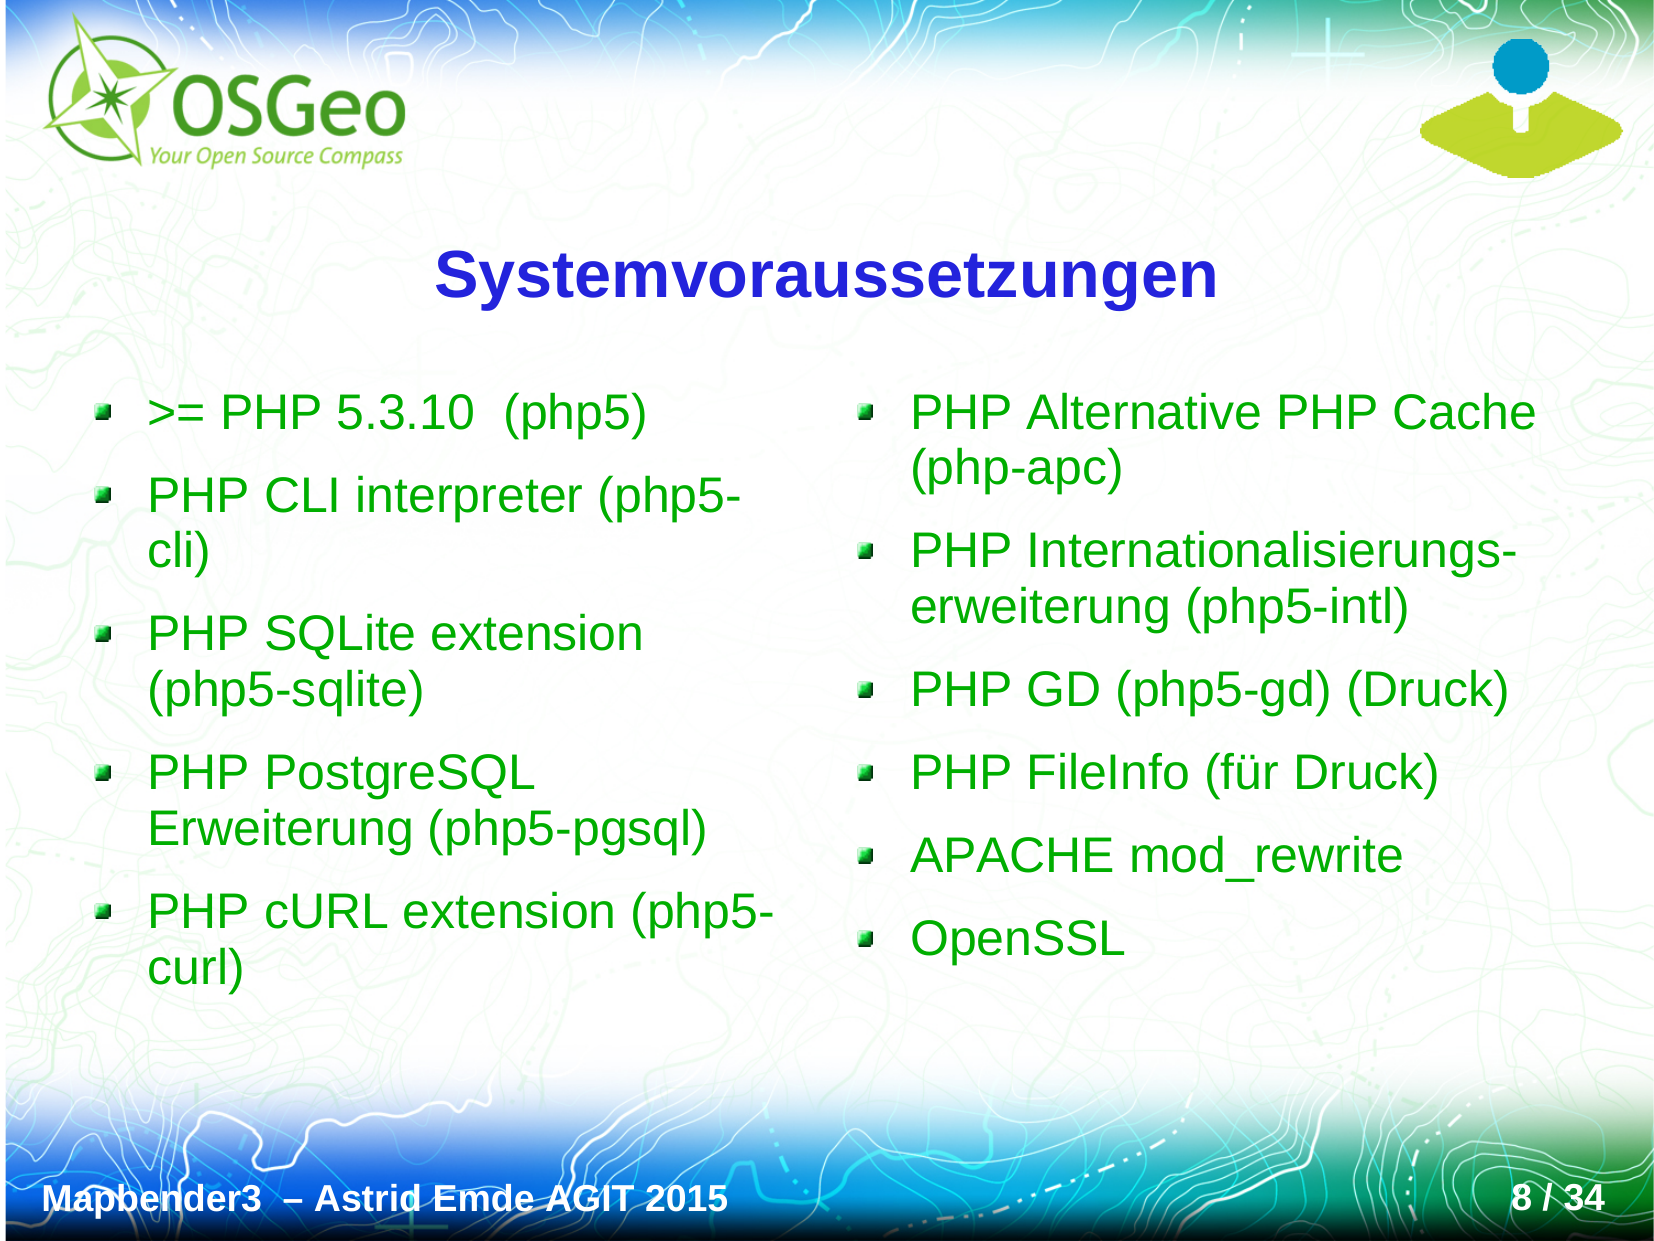

# Systemvoraussetzungen
>= PHP 5.3.10 (php5)
PHP CLI interpreter (php5-cli)
PHP SQLite extension (php5-sqlite)
PHP PostgreSQL Erweiterung (php5-pgsql)
PHP cURL extension (php5-curl)
PHP Alternative PHP Cache (php-apc)
PHP Internationalisierungs-erweiterung (php5-intl)
PHP GD (php5-gd) (Druck)
PHP FileInfo (für Druck)
APACHE mod_rewrite
OpenSSL